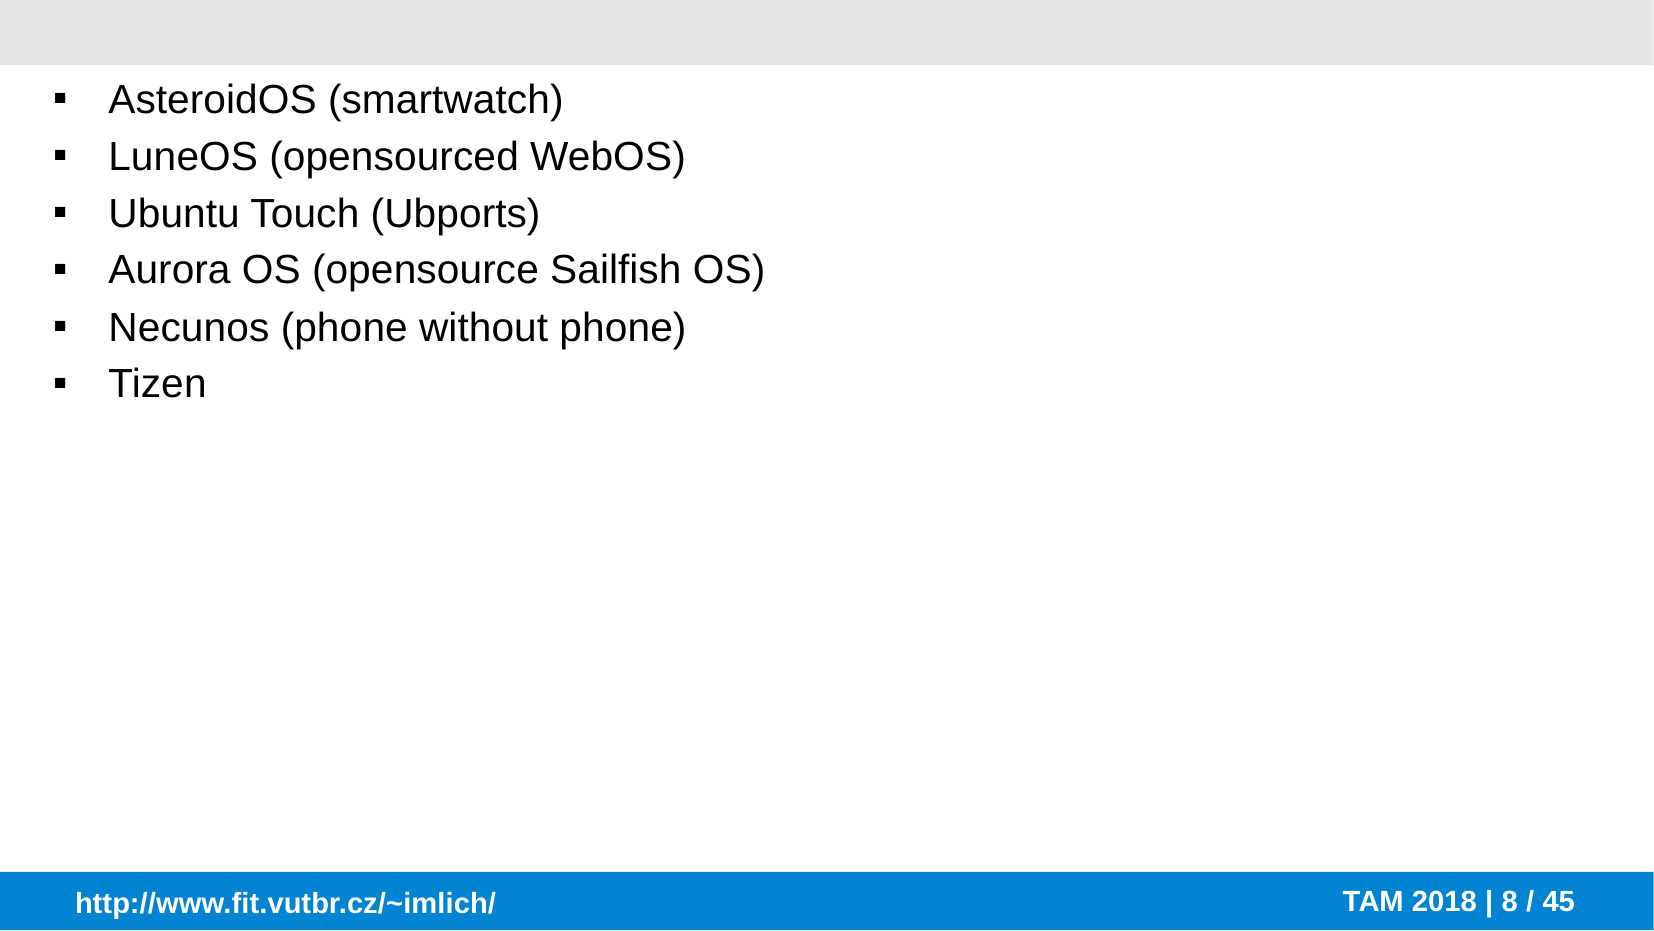

#
AsteroidOS (smartwatch)
LuneOS (opensourced WebOS)
Ubuntu Touch (Ubports)
Aurora OS (opensource Sailfish OS)
Necunos (phone without phone)
Tizen